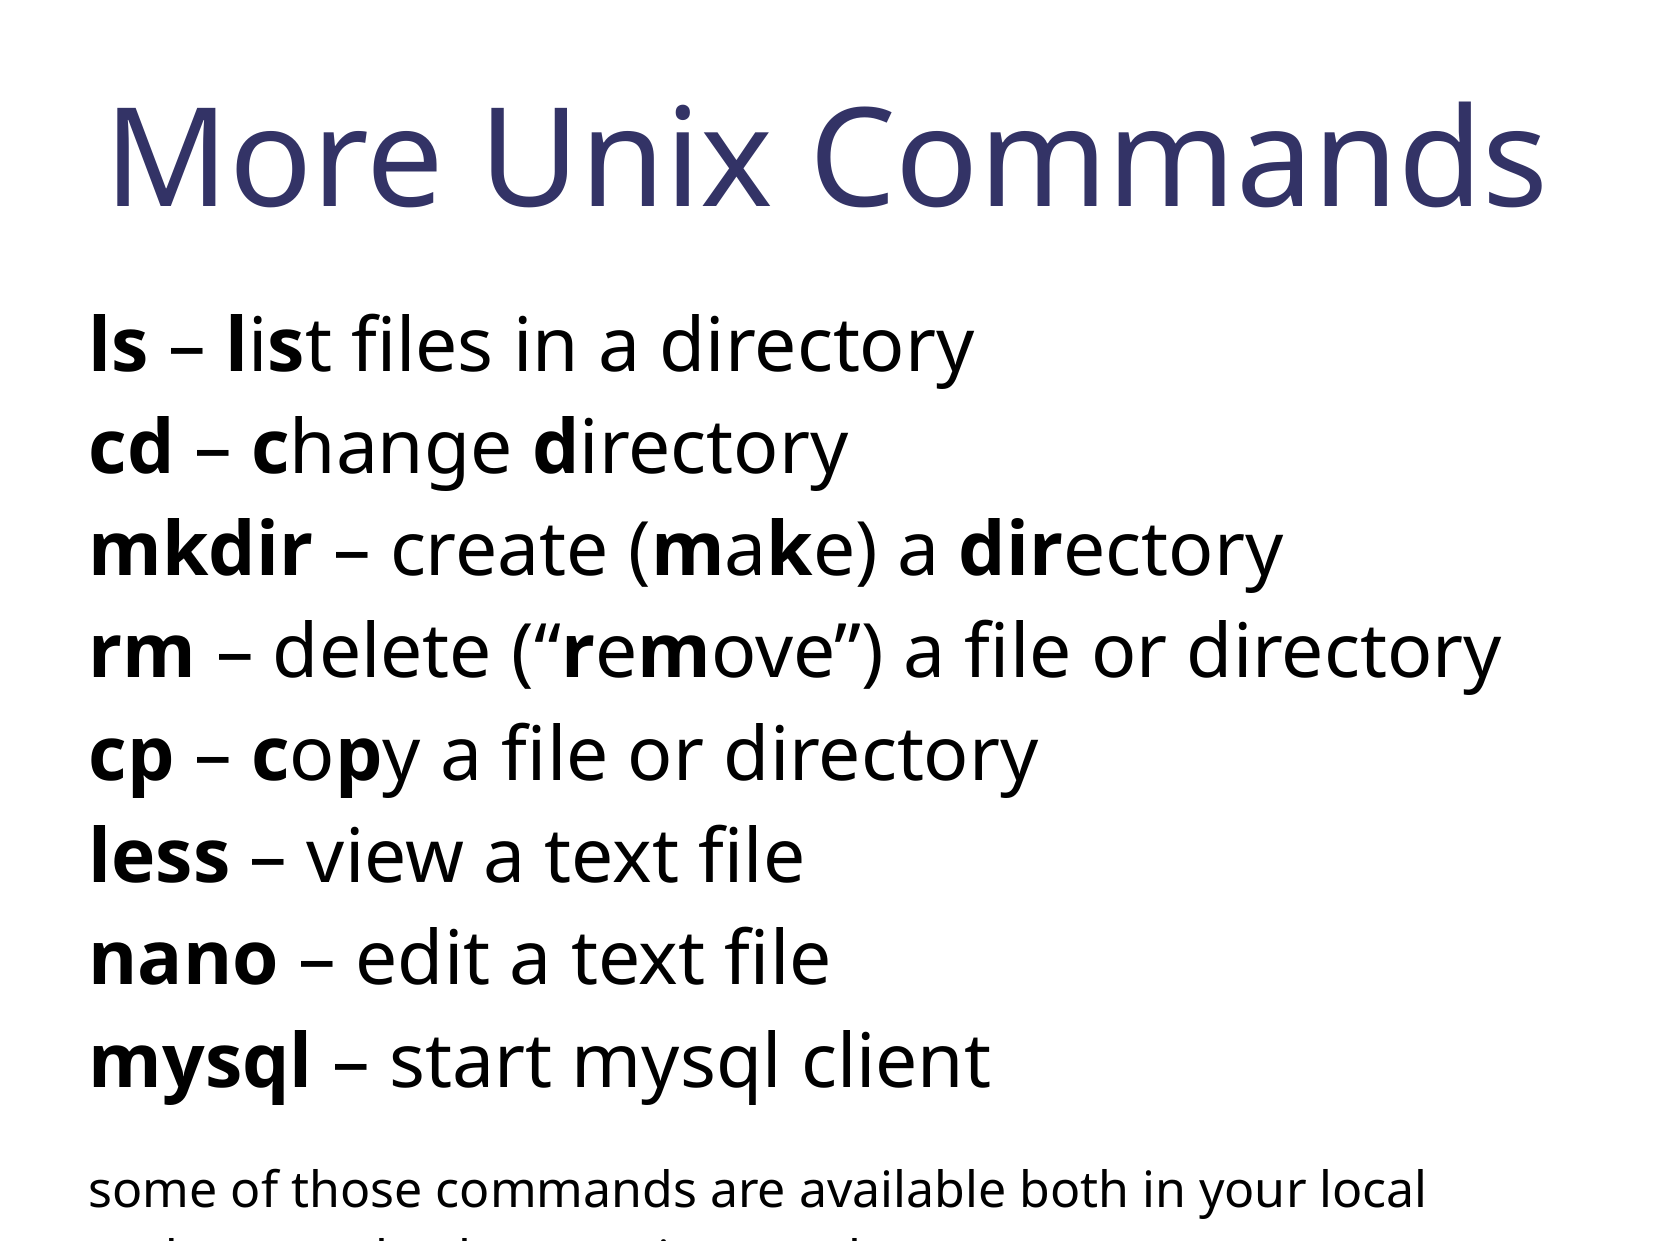

# More Unix Commands
ls – list files in a directory
cd – change directory
mkdir – create (make) a directory
rm – delete (“remove”) a file or directory
cp – copy a file or directory
less – view a text file
nano – edit a text file
mysql – start mysql client
some of those commands are available both in your local
and remote bash, some just on the server